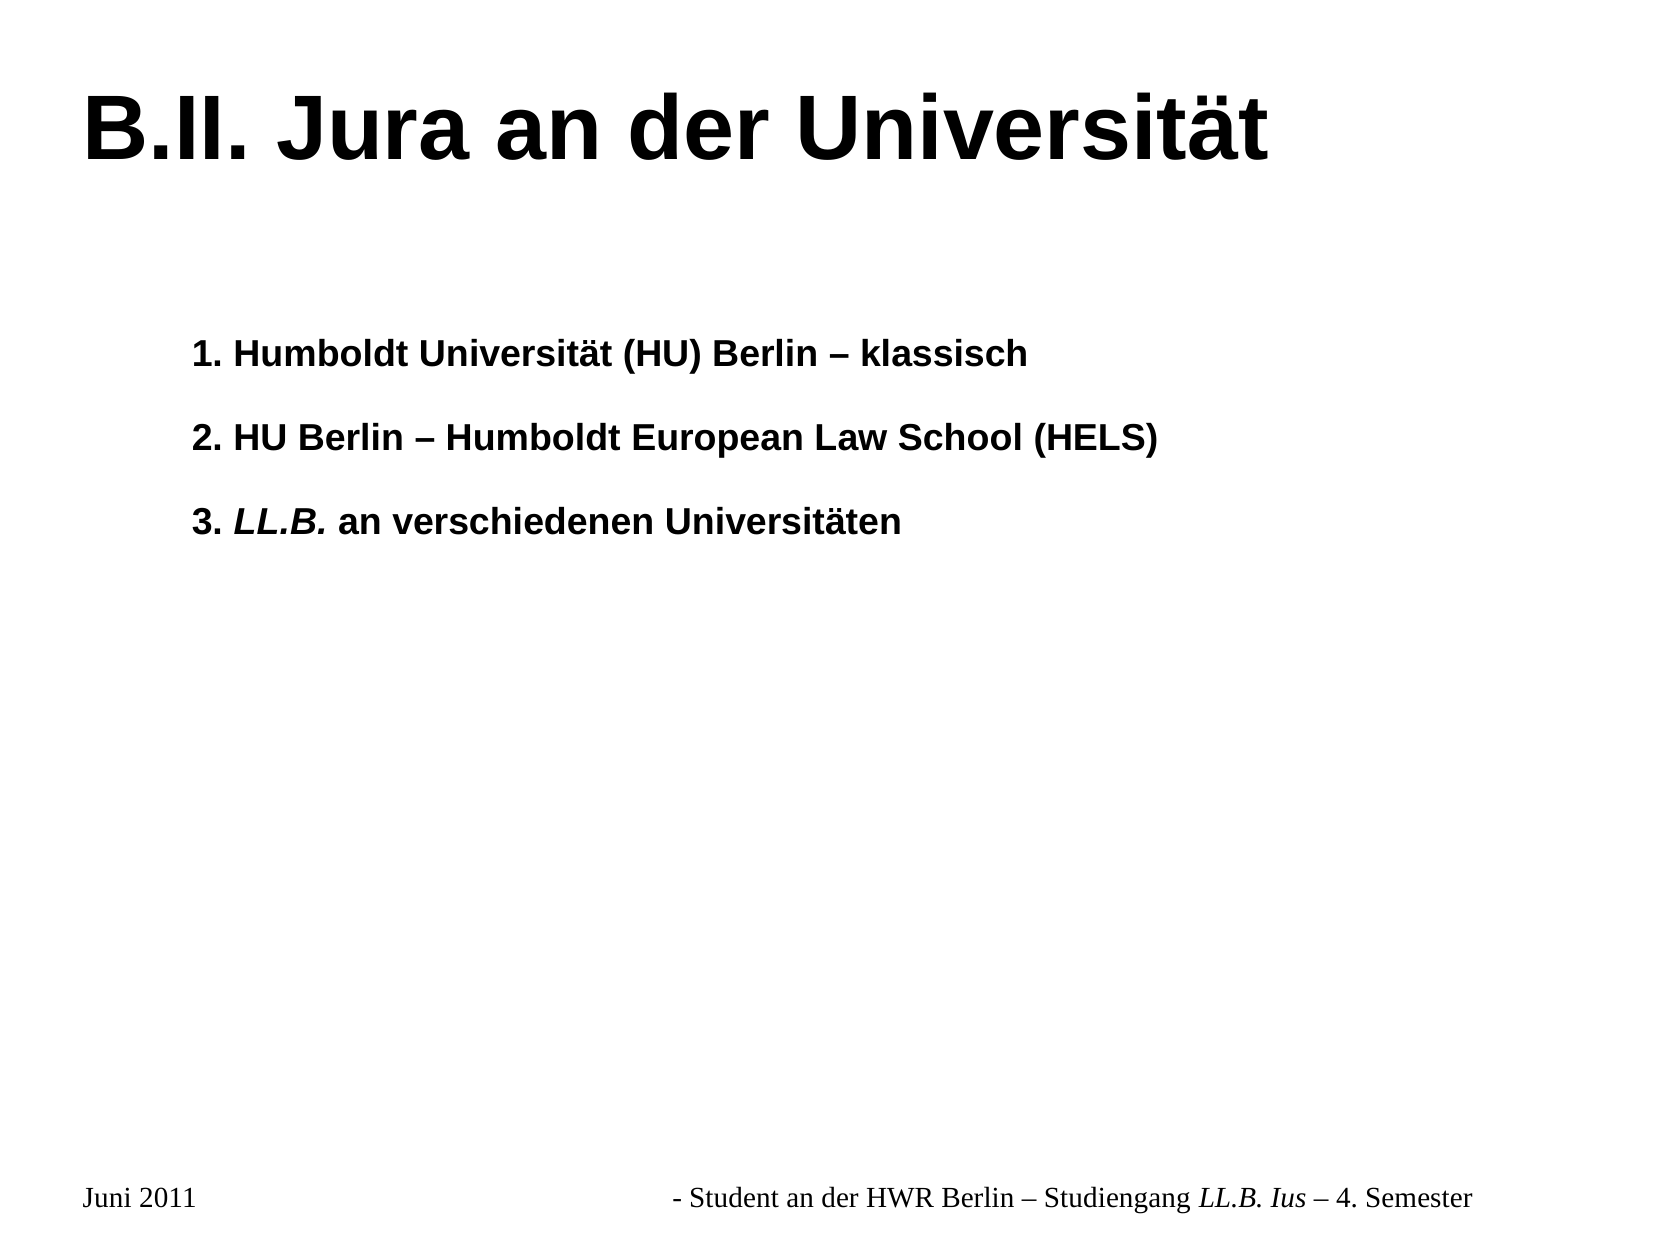

# B.II. Jura an der Universität
1. Humboldt Universität (HU) Berlin – klassisch
2. HU Berlin – Humboldt European Law School (HELS)
3. LL.B. an verschiedenen Universitäten